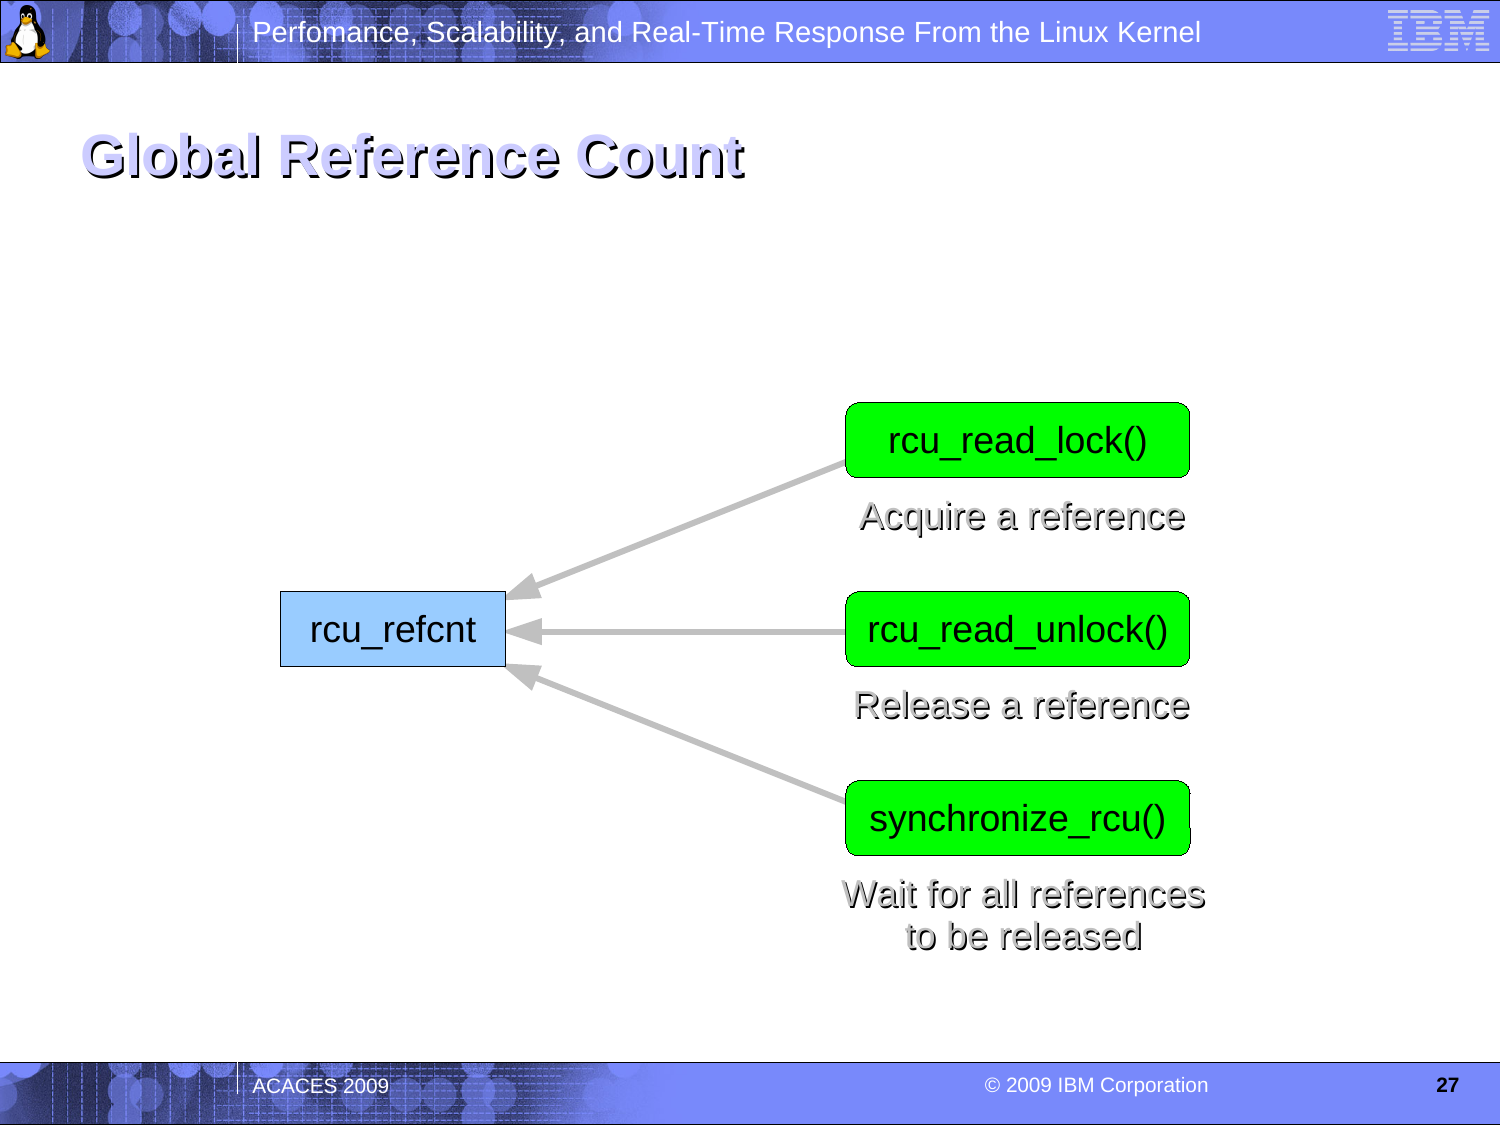

# Global Reference Count
rcu_read_lock()
Acquire a reference
rcu_refcnt
rcu_read_unlock()
Release a reference
synchronize_rcu()
Wait for all references
to be released
27